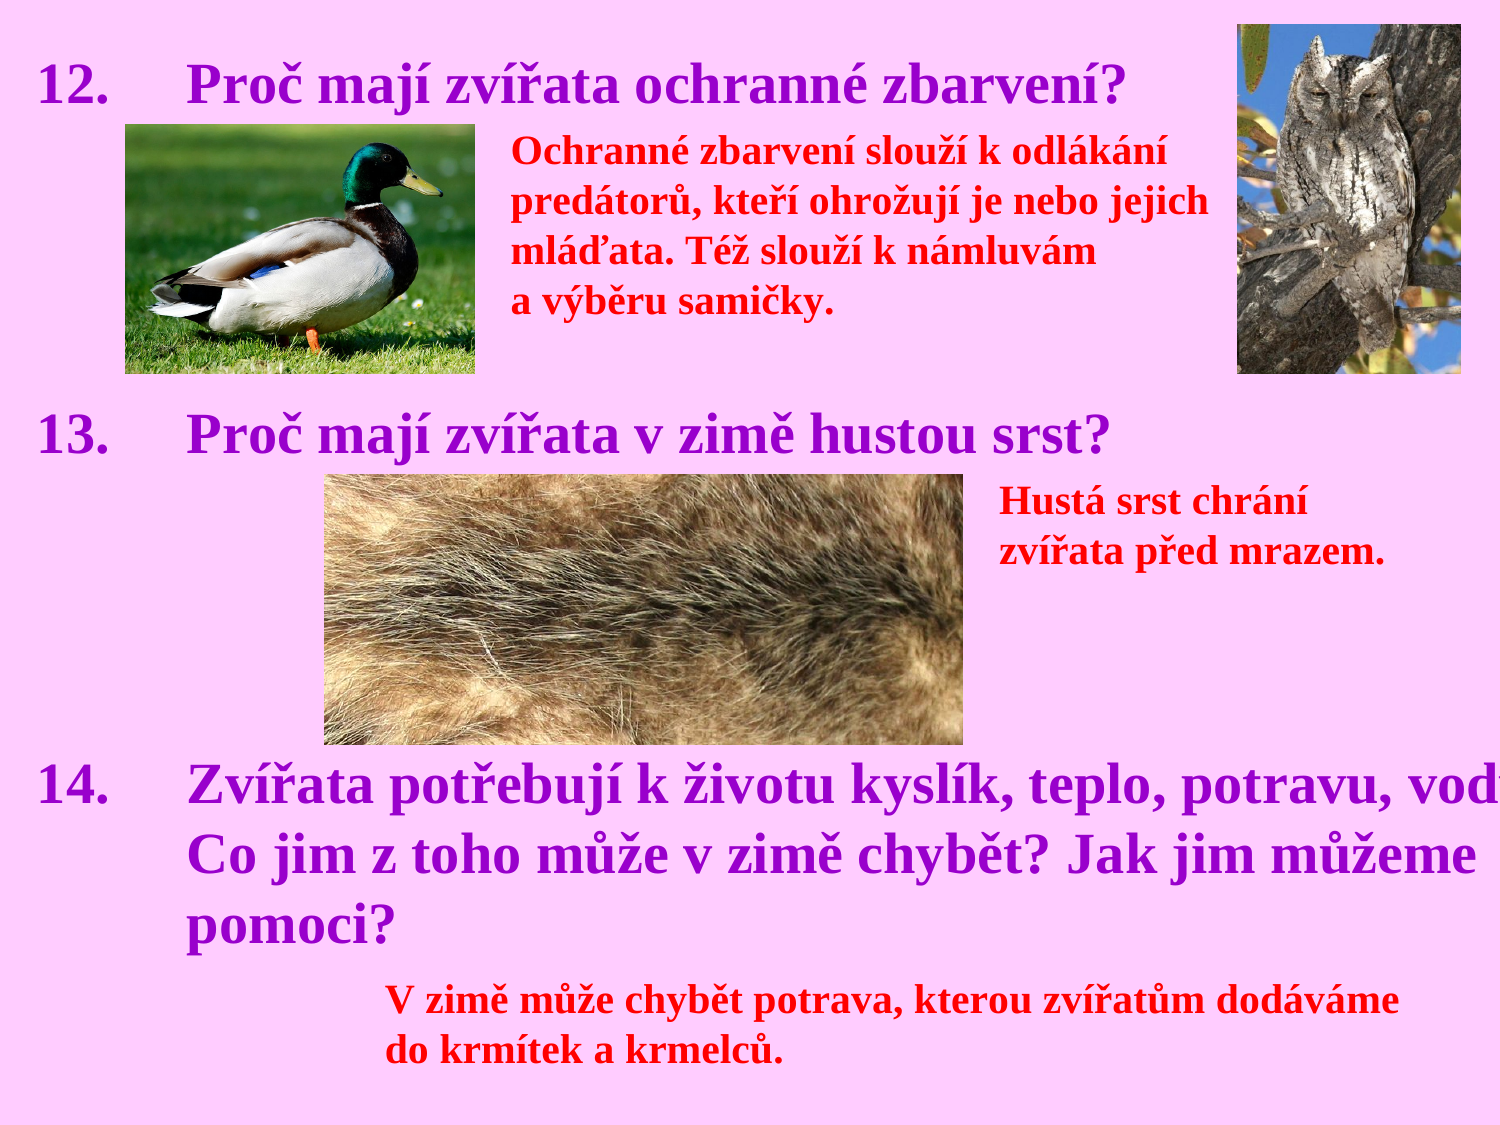

12.	Proč mají zvířata ochranné zbarvení?
13.	Proč mají zvířata v zimě hustou srst?
14.	Zvířata potřebují k životu kyslík, teplo, potravu, vodu.
	Co jim z toho může v zimě chybět? Jak jim můžeme
	pomoci?
Ochranné zbarvení slouží k odlákání
predátorů, kteří ohrožují je nebo jejich
mláďata. Též slouží k námluvám
a výběru samičky.
Hustá srst chrání
zvířata před mrazem.
V zimě může chybět potrava, kterou zvířatům dodáváme
do krmítek a krmelců.